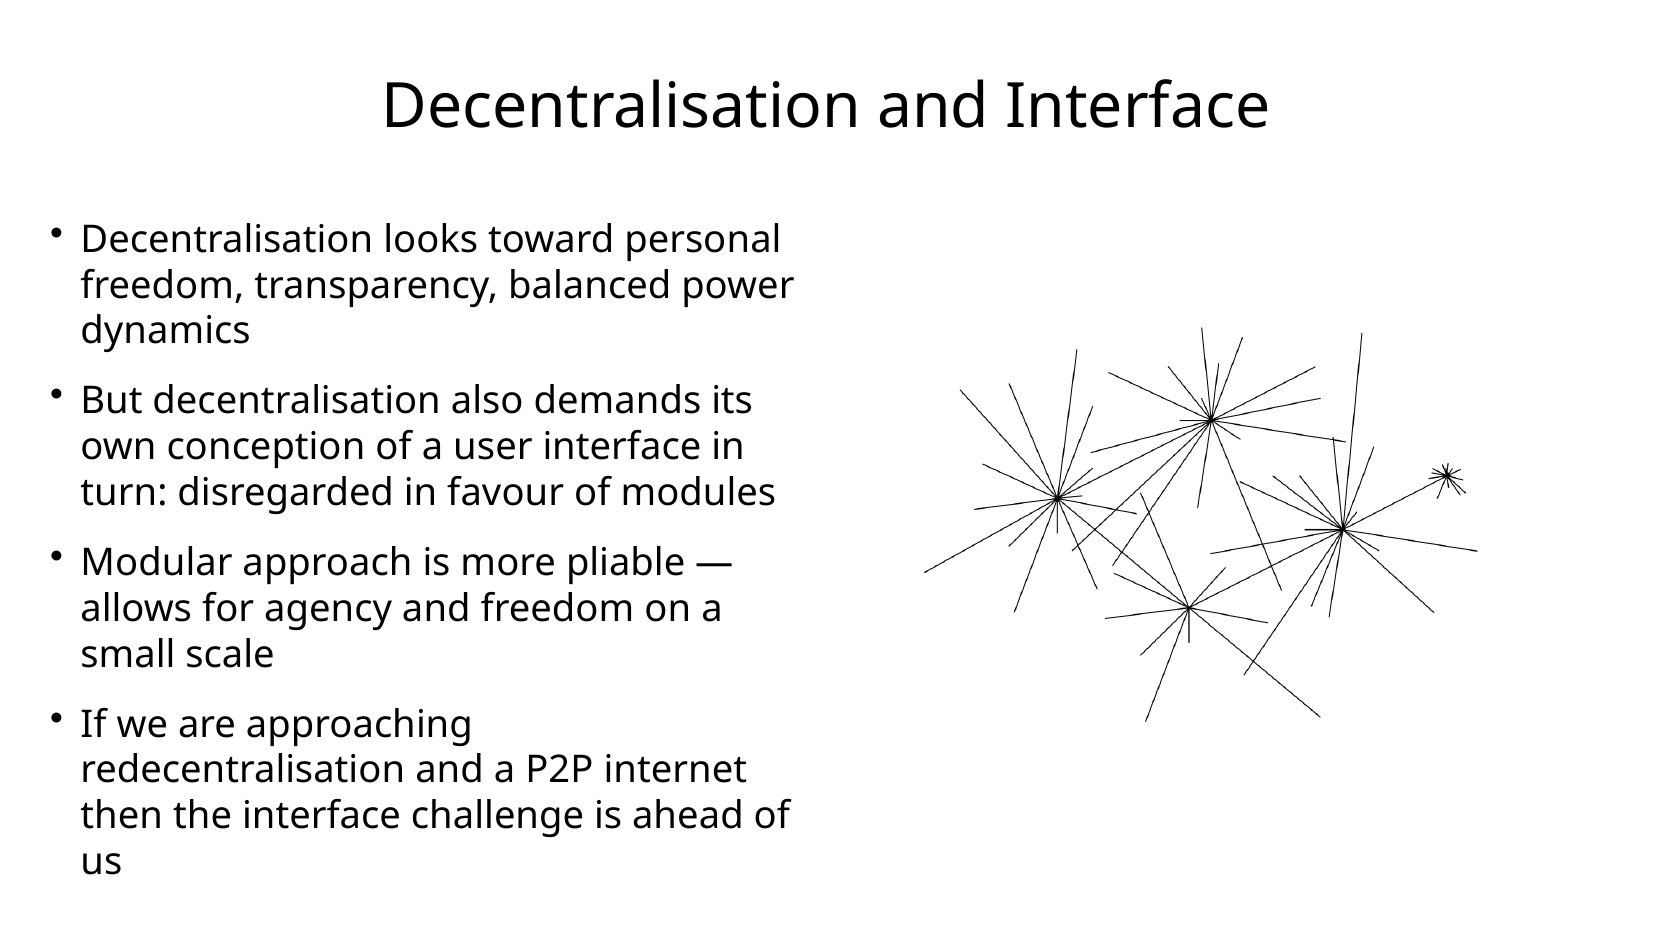

# Decentralisation and Interface
Decentralisation looks toward personal freedom, transparency, balanced power dynamics
But decentralisation also demands its own conception of a user interface in turn: disregarded in favour of modules
Modular approach is more pliable — allows for agency and freedom on a small scale
If we are approaching redecentralisation and a P2P internet then the interface challenge is ahead of us